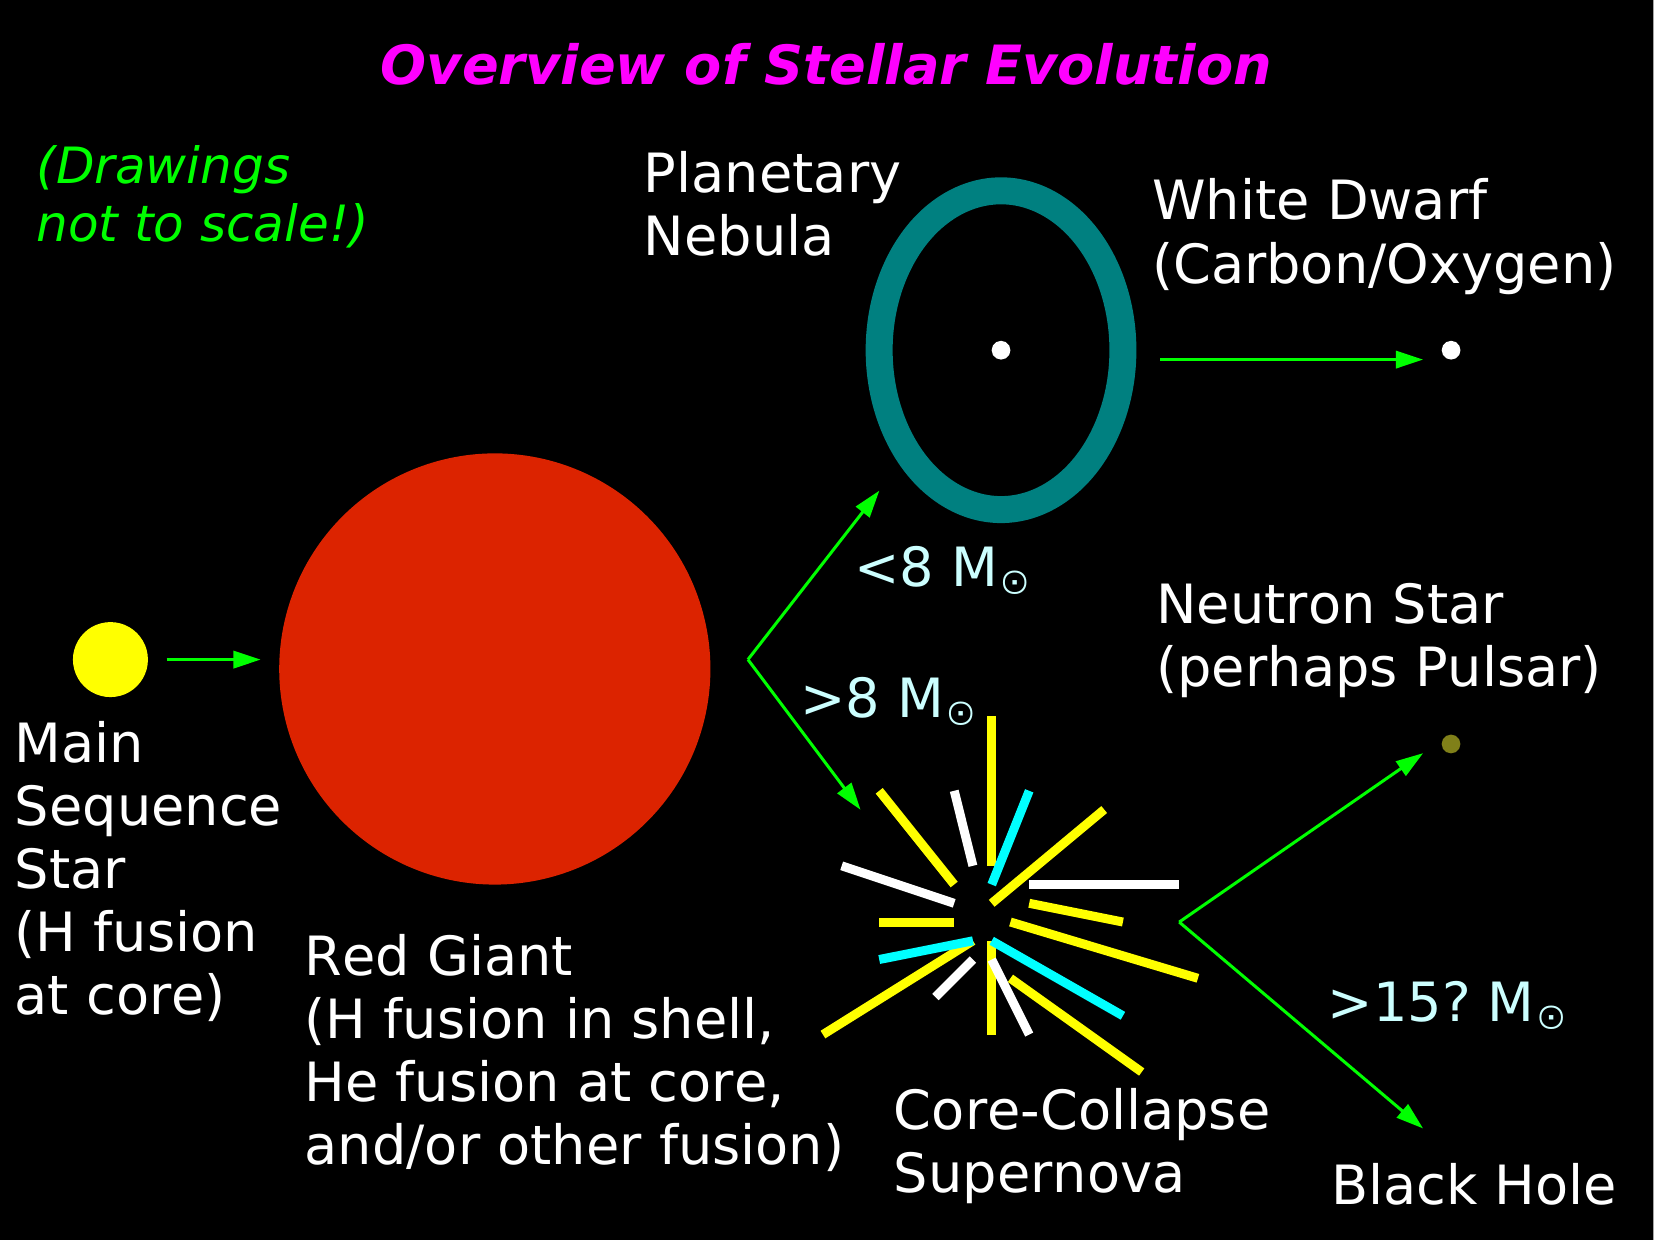

Overview of Stellar Evolution
(Drawings
not to scale!)
Planetary
Nebula
White Dwarf
(Carbon/Oxygen)
<8 M⊙
Neutron Star
(perhaps Pulsar)
>8 M⊙
Main
Sequence
Star
(H fusion
at core)
Red Giant
(H fusion in shell,
He fusion at core,
and/or other fusion)
>15? M⊙
Core-Collapse
Supernova
Black Hole